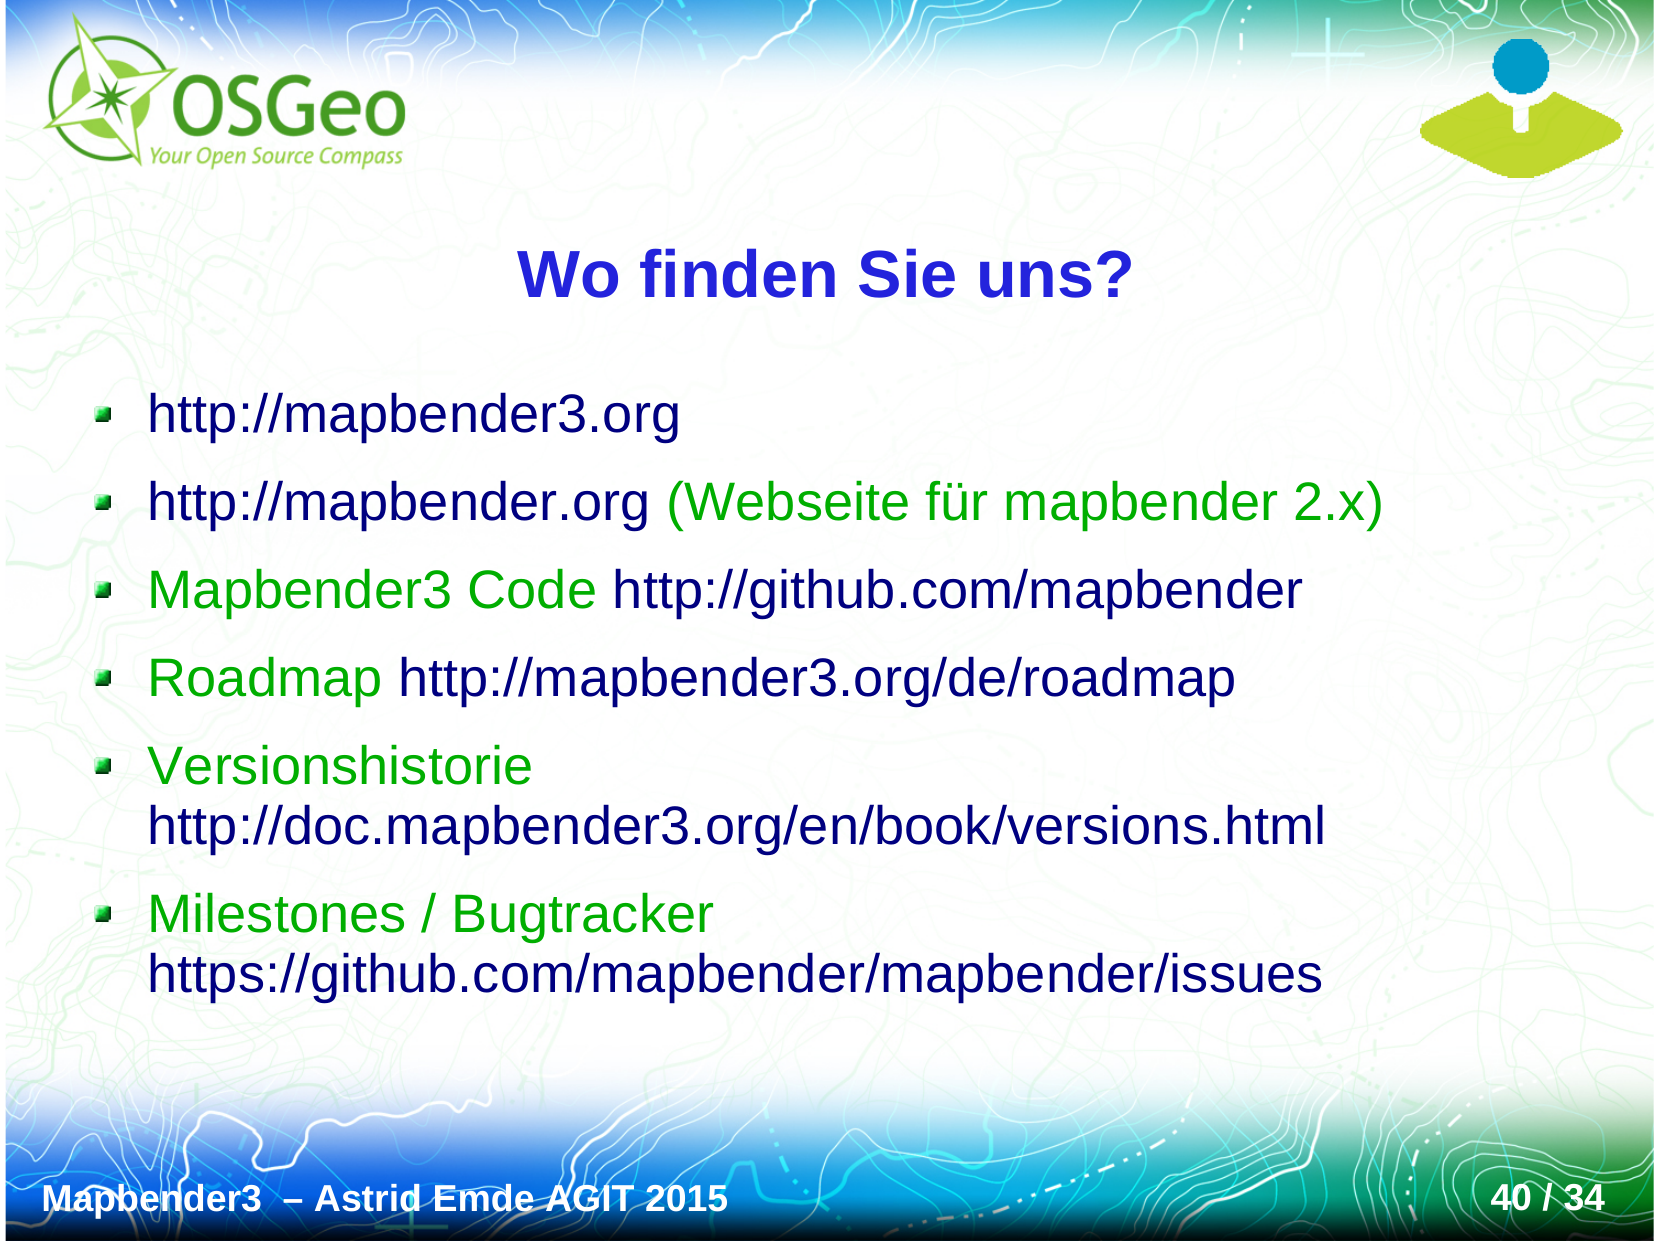

# Wo finden Sie uns?
http://mapbender3.org
http://mapbender.org (Webseite für mapbender 2.x)
Mapbender3 Code http://github.com/mapbender
Roadmap http://mapbender3.org/de/roadmap
Versionshistorie http://doc.mapbender3.org/en/book/versions.html
Milestones / Bugtracker https://github.com/mapbender/mapbender/issues